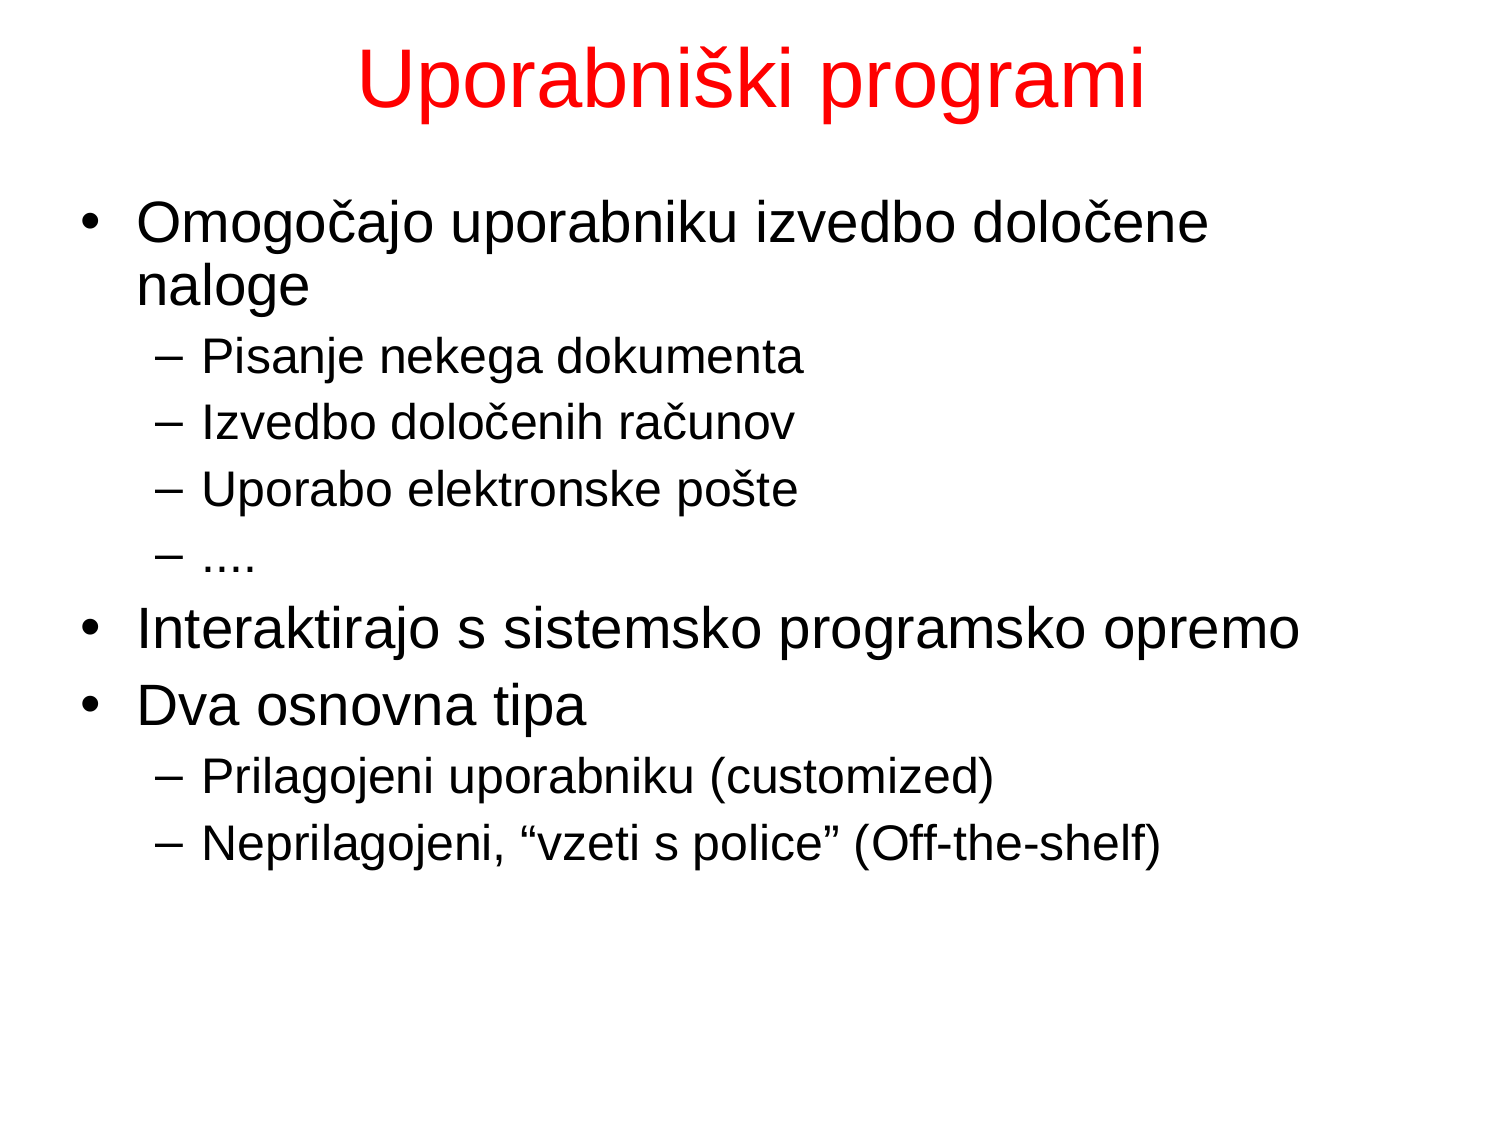

# Uporabniški programi
Omogočajo uporabniku izvedbo določene naloge
Pisanje nekega dokumenta
Izvedbo določenih računov
Uporabo elektronske pošte
....
Interaktirajo s sistemsko programsko opremo
Dva osnovna tipa
Prilagojeni uporabniku (customized)
Neprilagojeni, “vzeti s police” (Off-the-shelf)